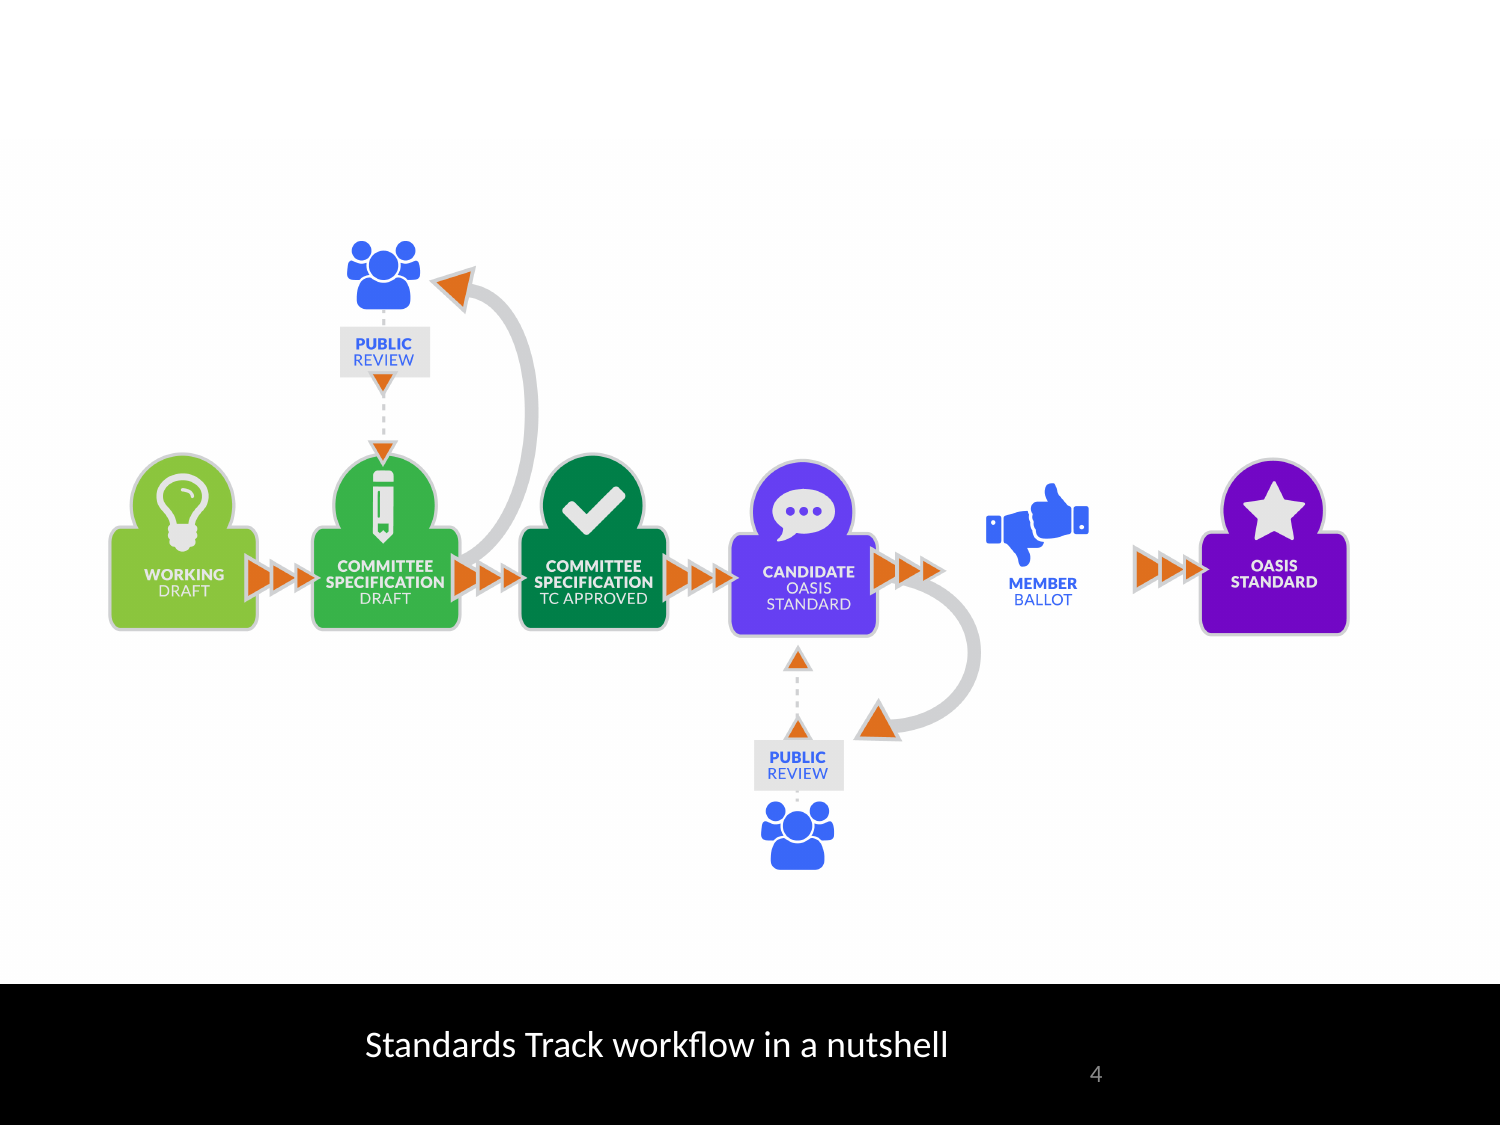

Standards Track workflow in a nutshell
3